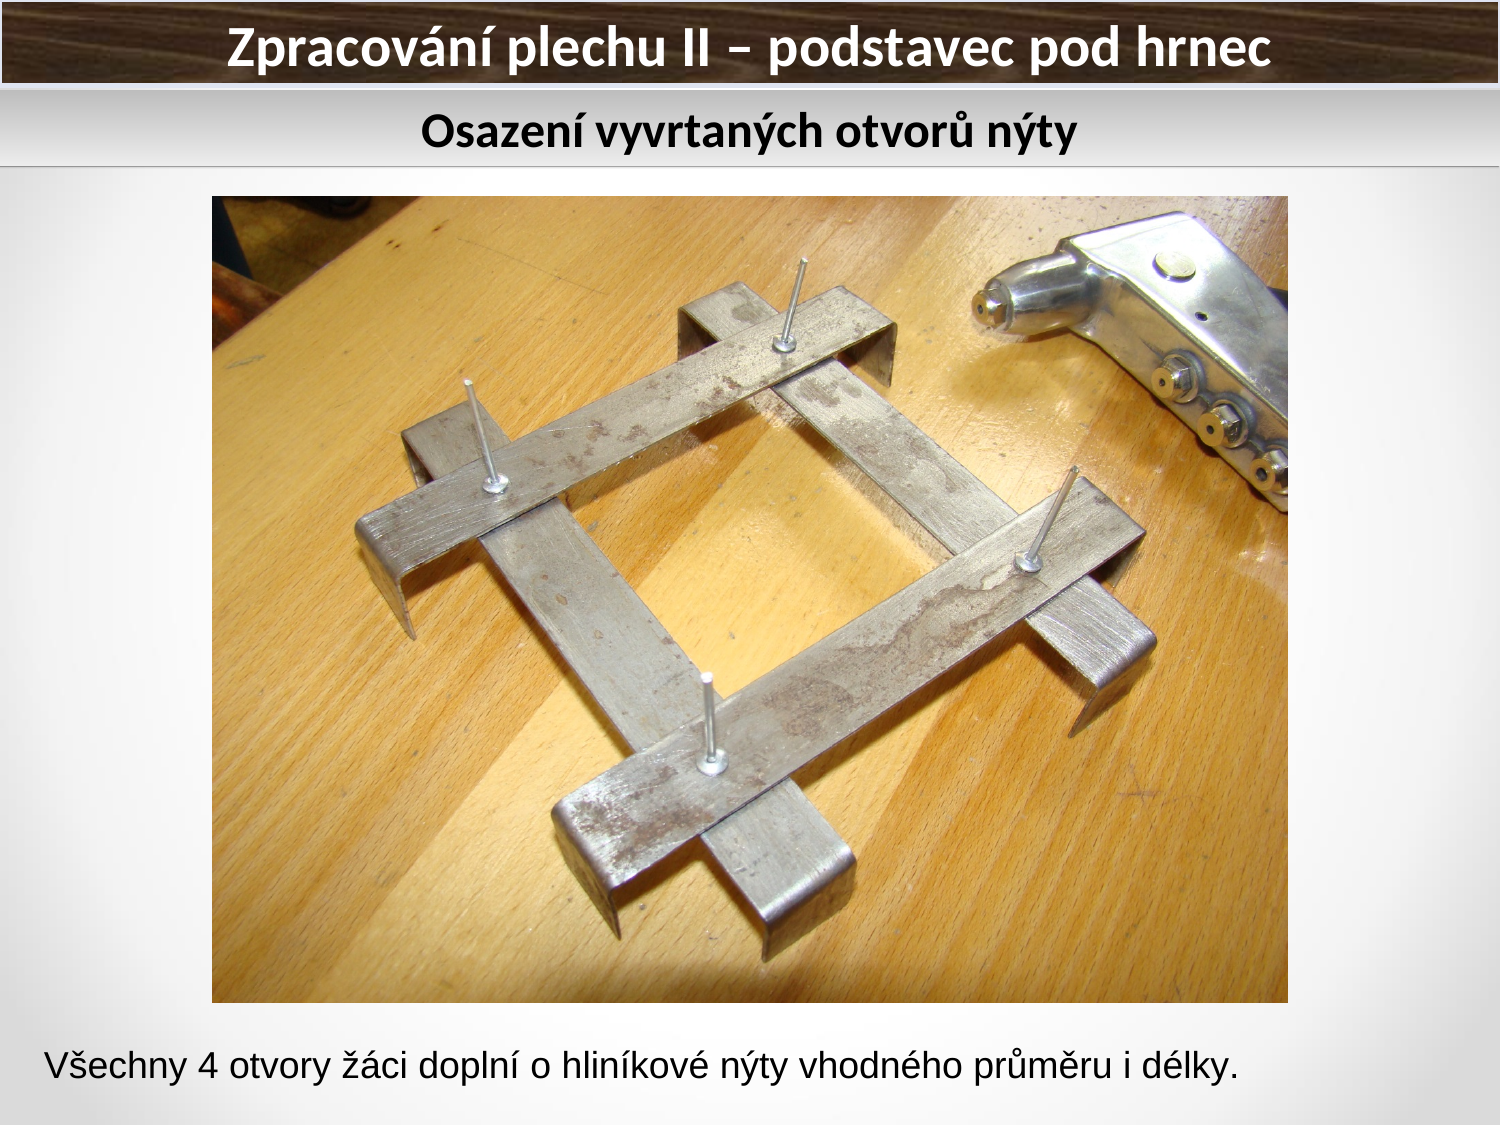

Zpracování plechu II – podstavec pod hrnec
Osazení vyvrtaných otvorů nýty
Všechny 4 otvory žáci doplní o hliníkové nýty vhodného průměru i délky.